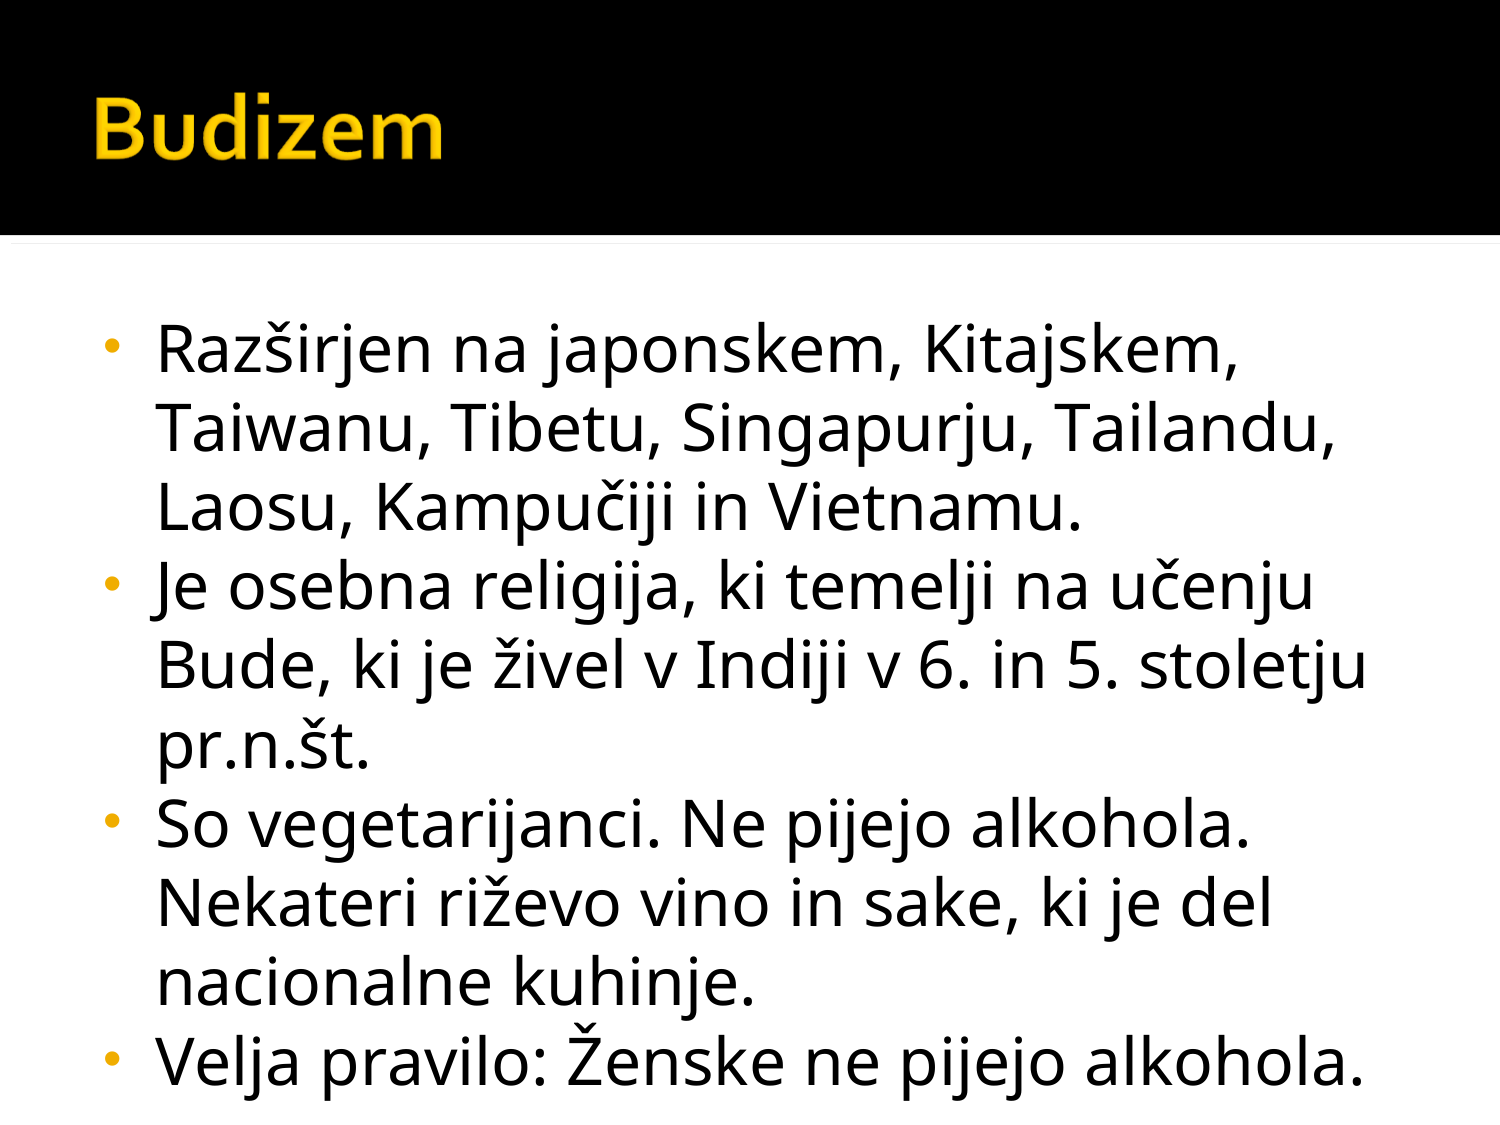

# Razširjen na japonskem, Kitajskem, Taiwanu, Tibetu, Singapurju, Tailandu, Laosu, Kampučiji in Vietnamu.
Je osebna religija, ki temelji na učenju Bude, ki je živel v Indiji v 6. in 5. stoletju pr.n.št.
So vegetarijanci. Ne pijejo alkohola. Nekateri riževo vino in sake, ki je del nacionalne kuhinje.
Velja pravilo: Ženske ne pijejo alkohola.